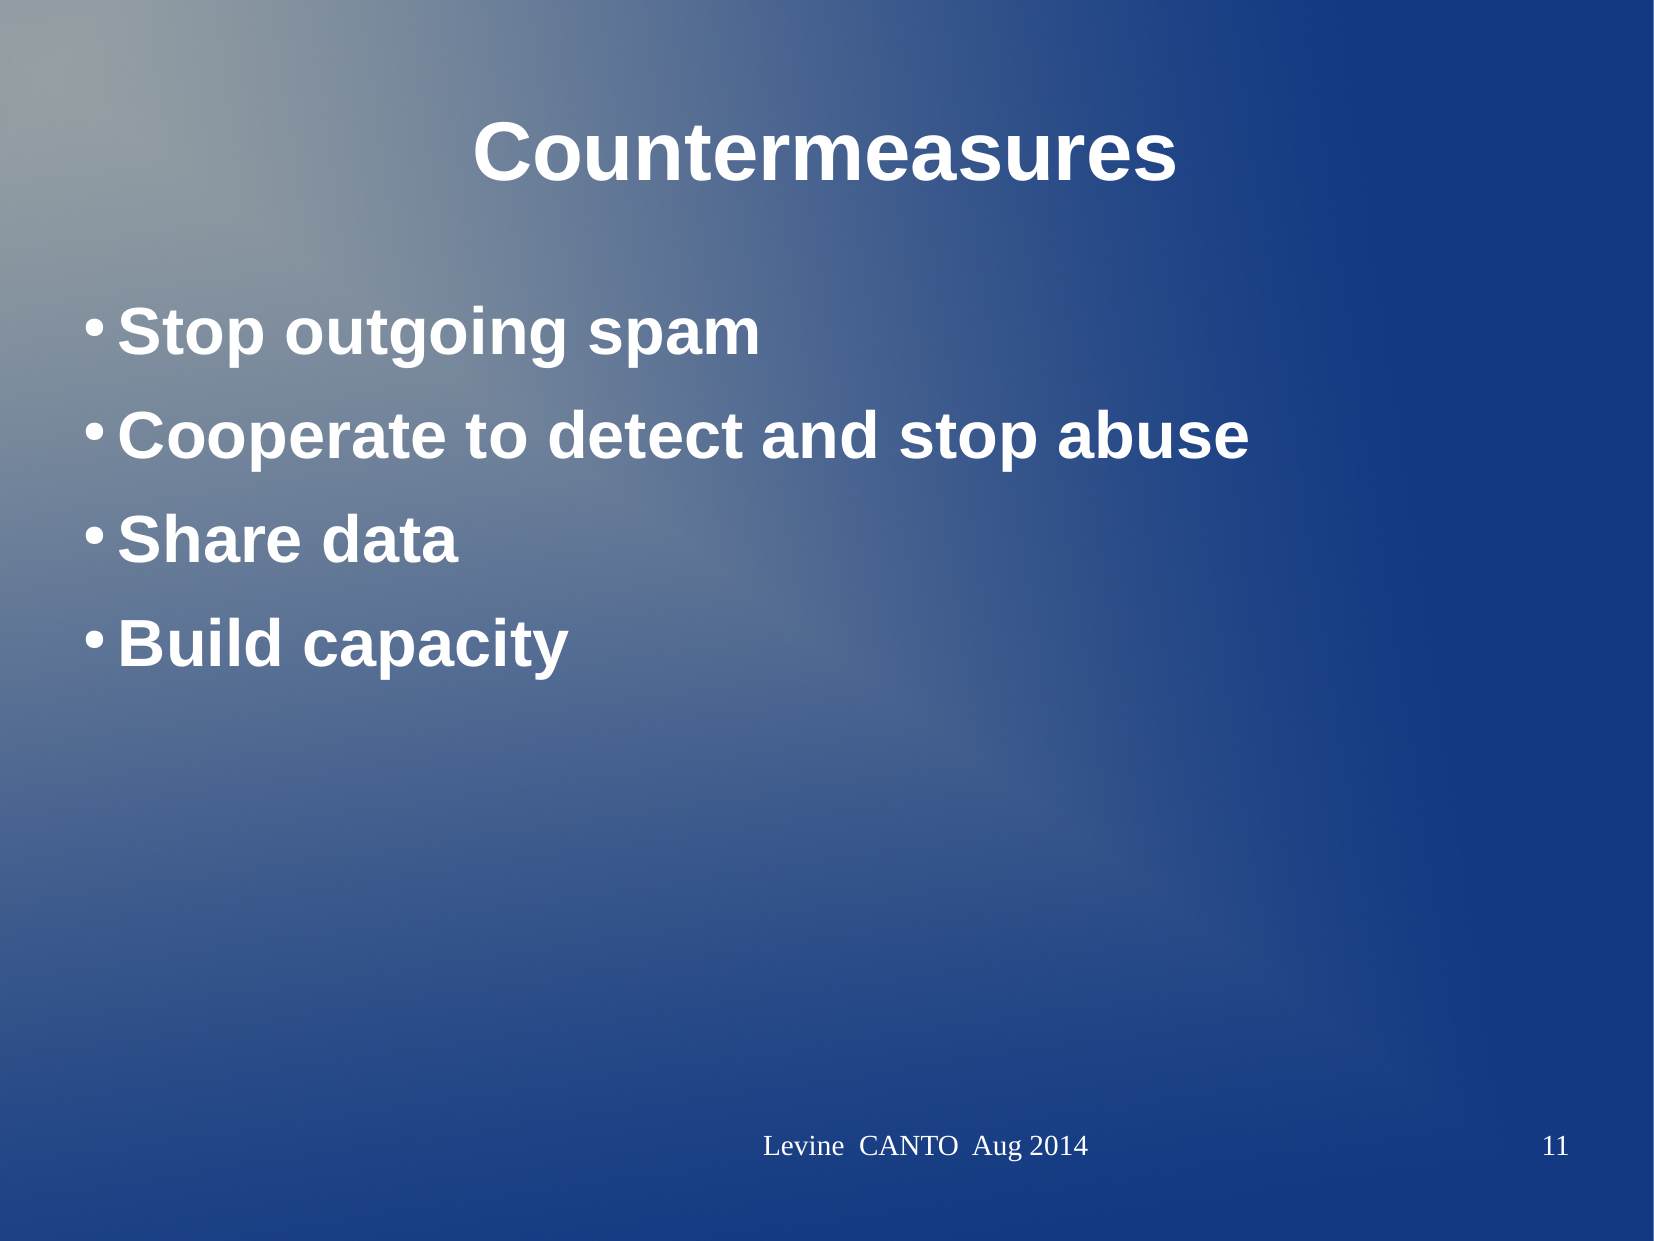

# Countermeasures
Stop outgoing spam
Cooperate to detect and stop abuse
Share data
Build capacity
Levine CANTO Aug 2014
11